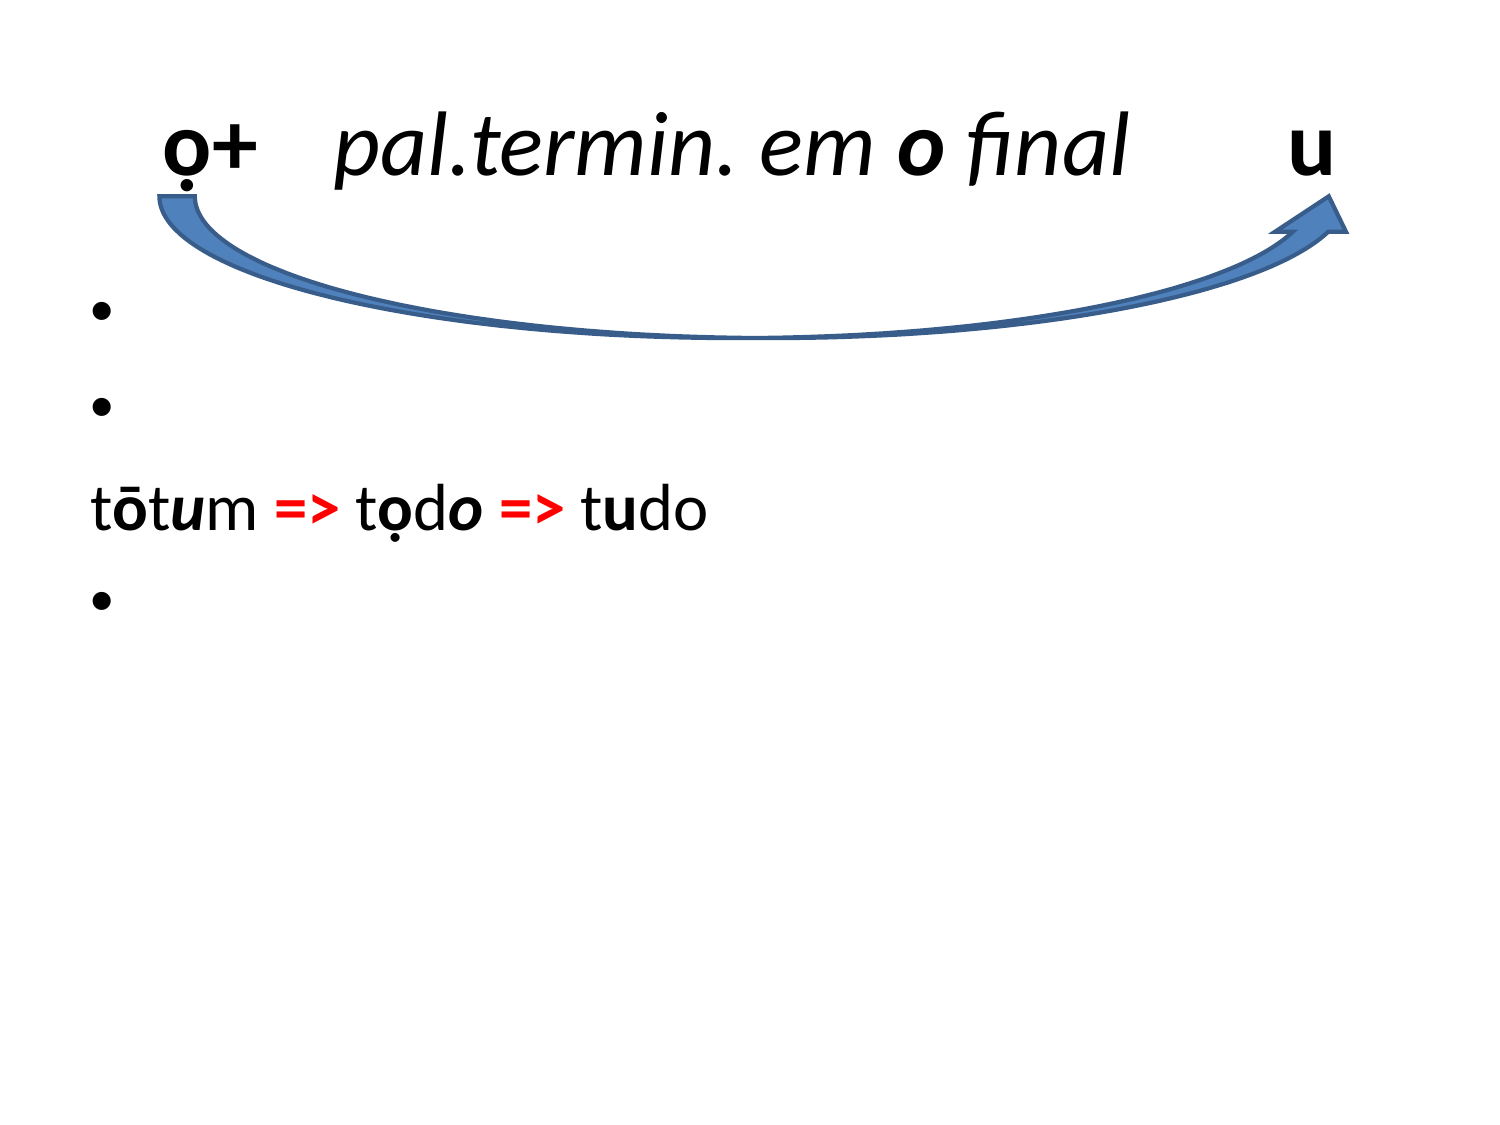

# ọ+	 pal.termin. em o final 	 	u
tōtum => tọdo => tudo